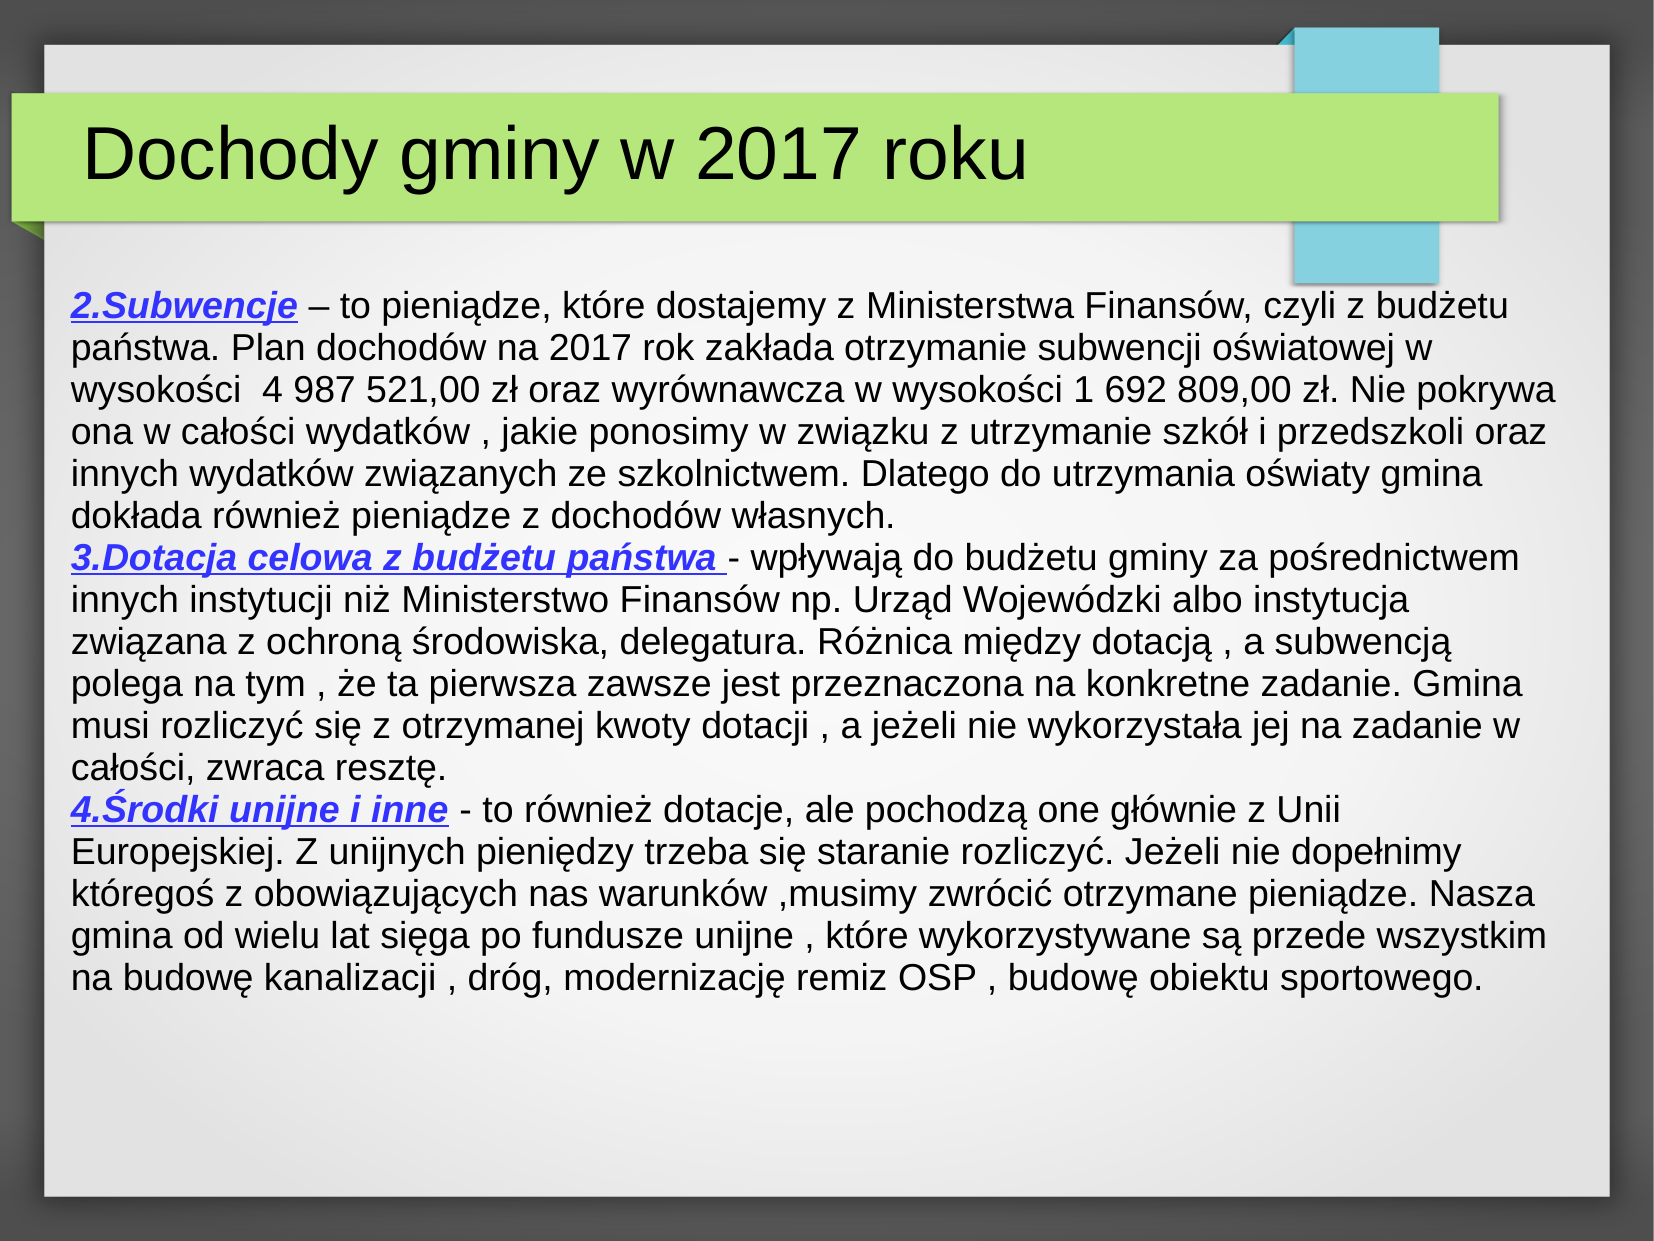

# Dochody gminy w 2017 roku
2.Subwencje – to pieniądze, które dostajemy z Ministerstwa Finansów, czyli z budżetu państwa. Plan dochodów na 2017 rok zakłada otrzymanie subwencji oświatowej w wysokości 4 987 521,00 zł oraz wyrównawcza w wysokości 1 692 809,00 zł. Nie pokrywa ona w całości wydatków , jakie ponosimy w związku z utrzymanie szkół i przedszkoli oraz innych wydatków związanych ze szkolnictwem. Dlatego do utrzymania oświaty gmina dokłada również pieniądze z dochodów własnych.
3.Dotacja celowa z budżetu państwa - wpływają do budżetu gminy za pośrednictwem innych instytucji niż Ministerstwo Finansów np. Urząd Wojewódzki albo instytucja związana z ochroną środowiska, delegatura. Różnica między dotacją , a subwencją polega na tym , że ta pierwsza zawsze jest przeznaczona na konkretne zadanie. Gmina musi rozliczyć się z otrzymanej kwoty dotacji , a jeżeli nie wykorzystała jej na zadanie w całości, zwraca resztę.
4.Środki unijne i inne - to również dotacje, ale pochodzą one głównie z Unii Europejskiej. Z unijnych pieniędzy trzeba się staranie rozliczyć. Jeżeli nie dopełnimy któregoś z obowiązujących nas warunków ,musimy zwrócić otrzymane pieniądze. Nasza gmina od wielu lat sięga po fundusze unijne , które wykorzystywane są przede wszystkim na budowę kanalizacji , dróg, modernizację remiz OSP , budowę obiektu sportowego.